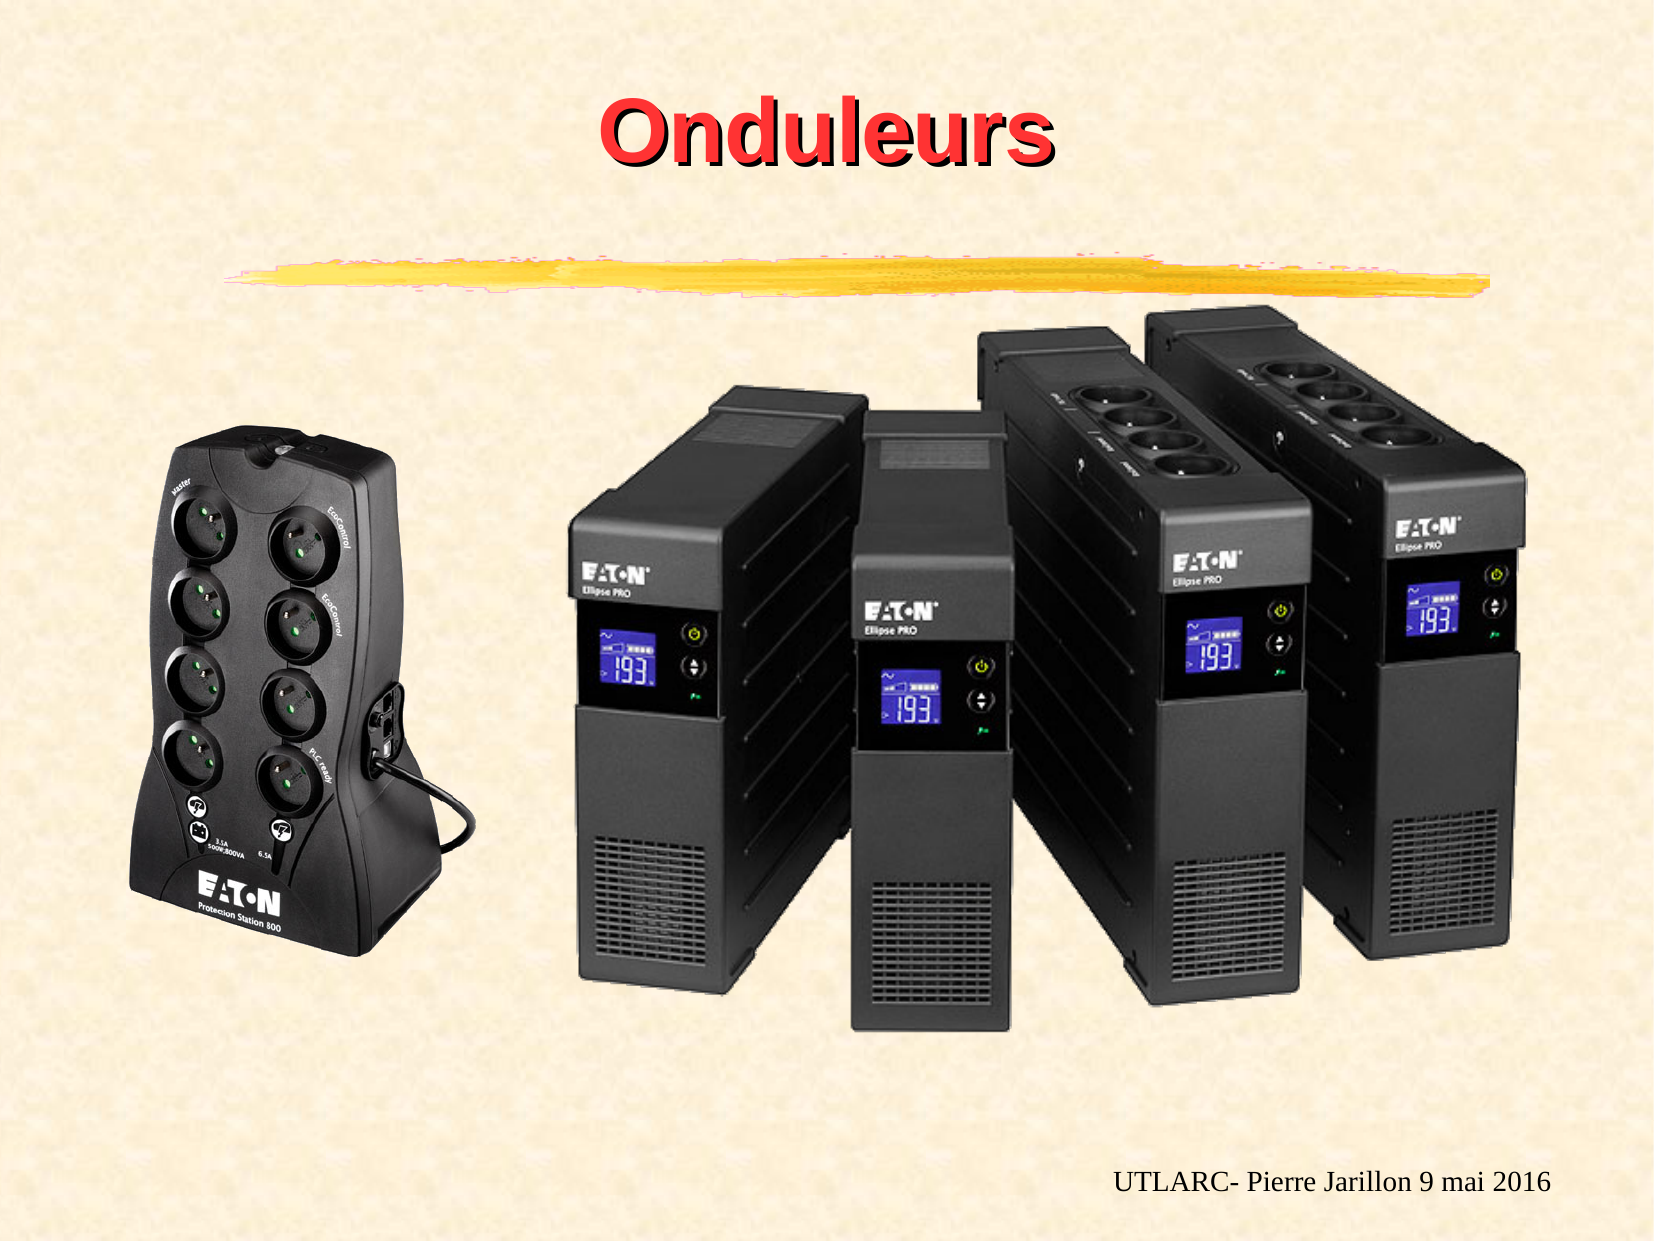

# Onduleurs
UTLARC- Pierre Jarillon 9 mai 2016